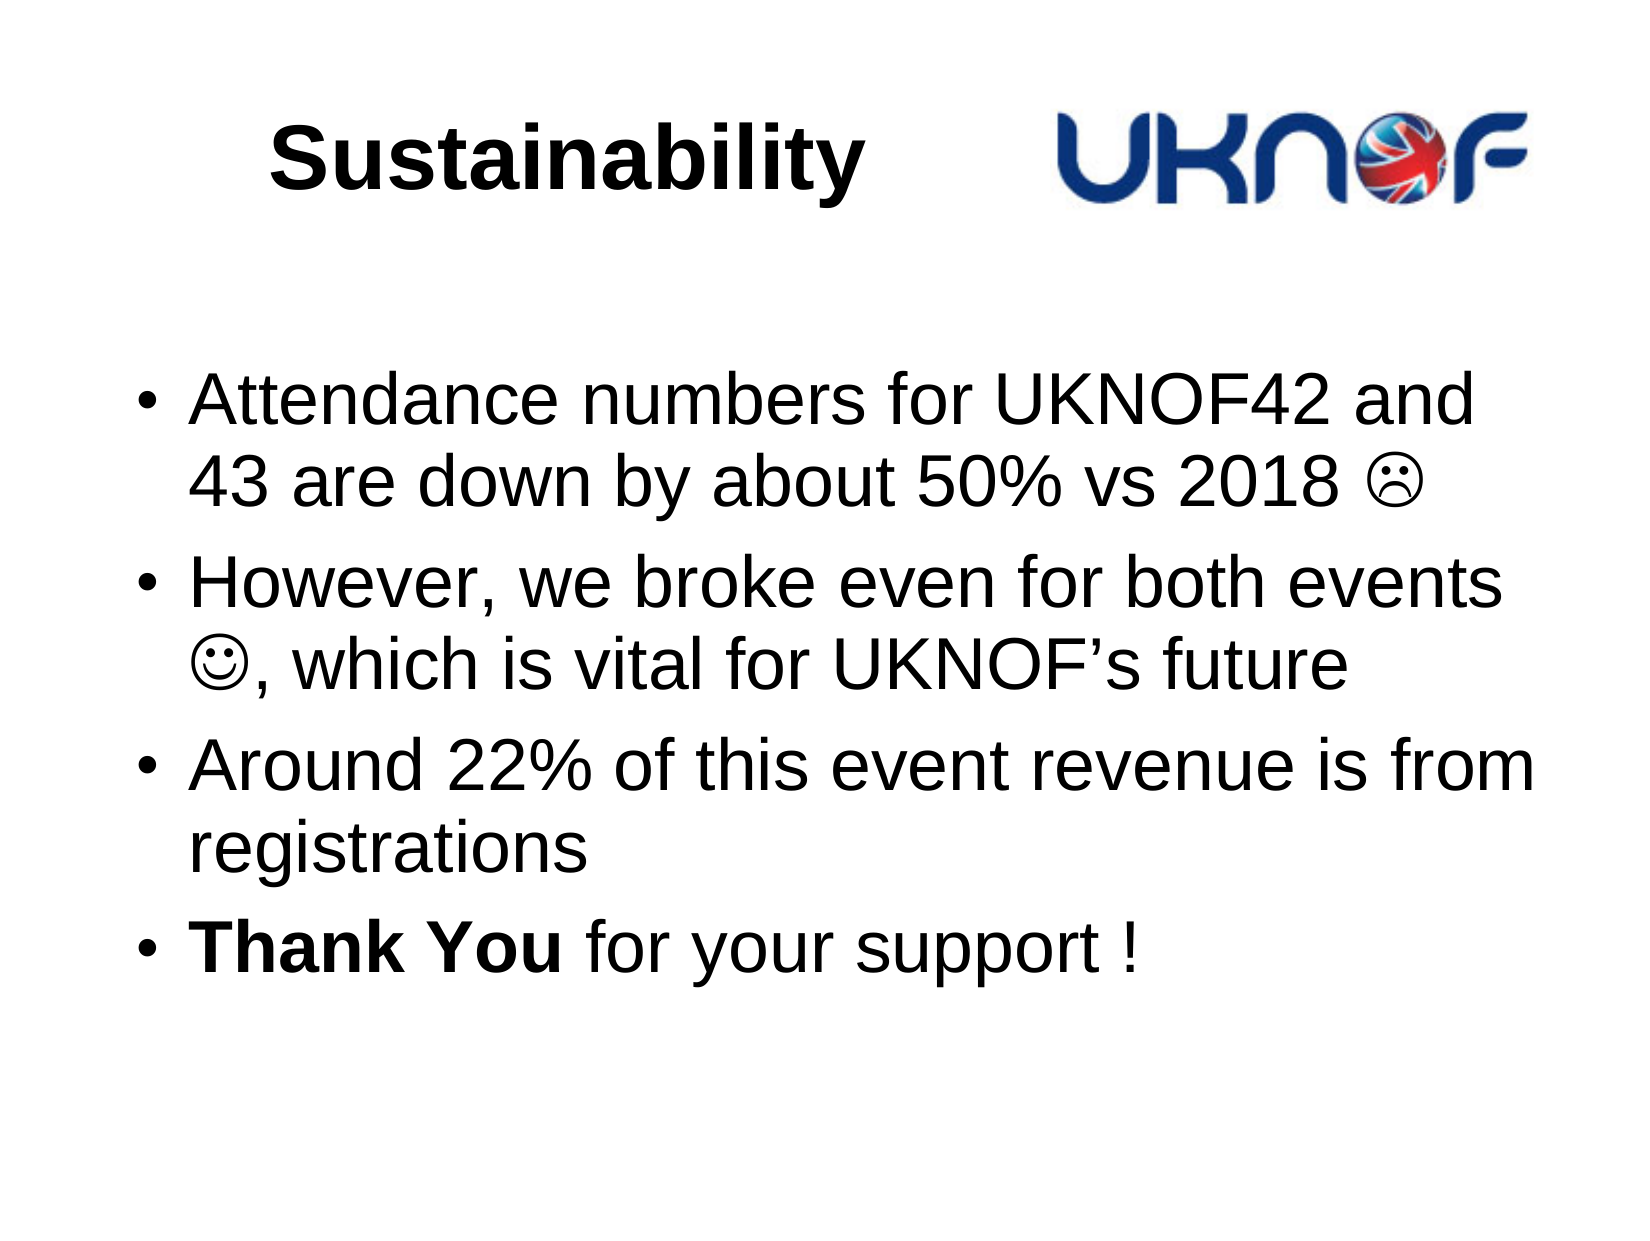

# Sustainability
Attendance numbers for UKNOF42 and 43 are down by about 50% vs 2018 ☹
However, we broke even for both events ☺, which is vital for UKNOF’s future
Around 22% of this event revenue is from registrations
Thank You for your support !